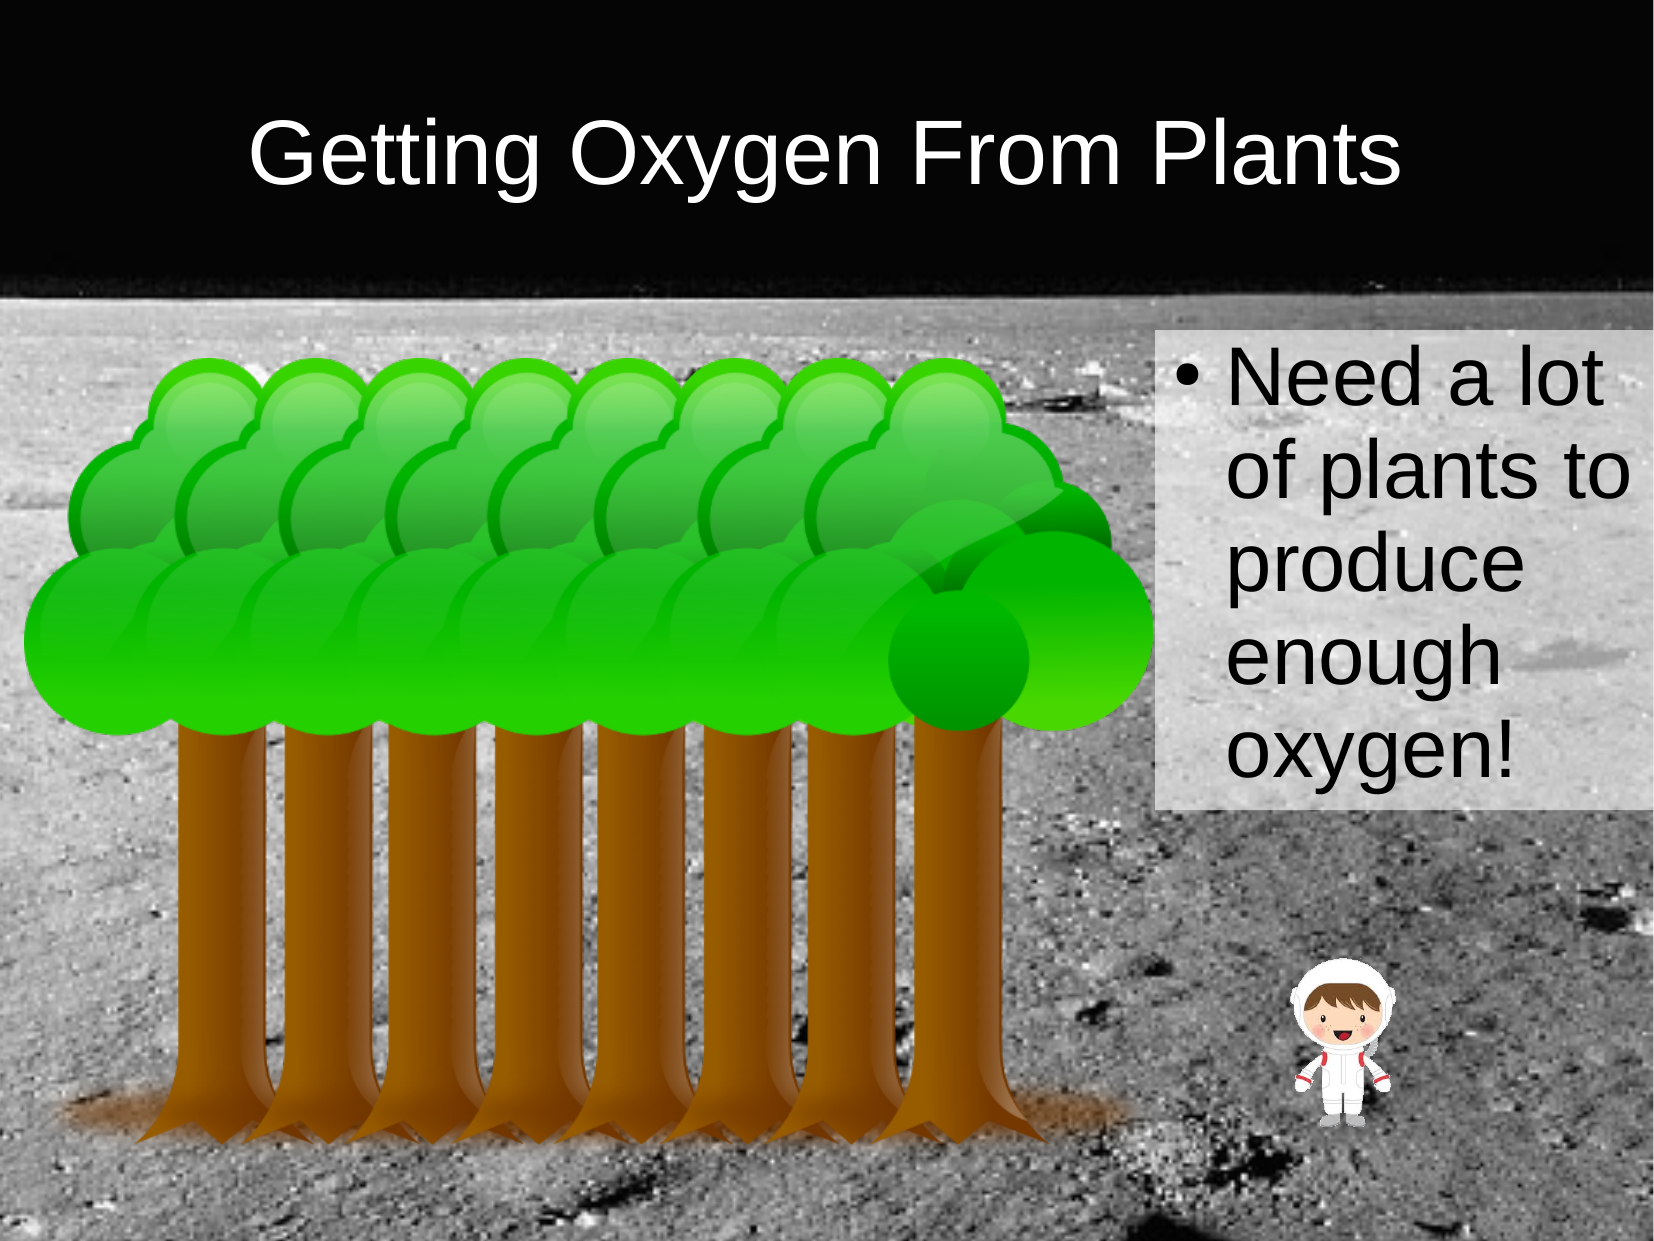

# Getting Oxygen From Plants
Need a lot of plants to produce enough oxygen!